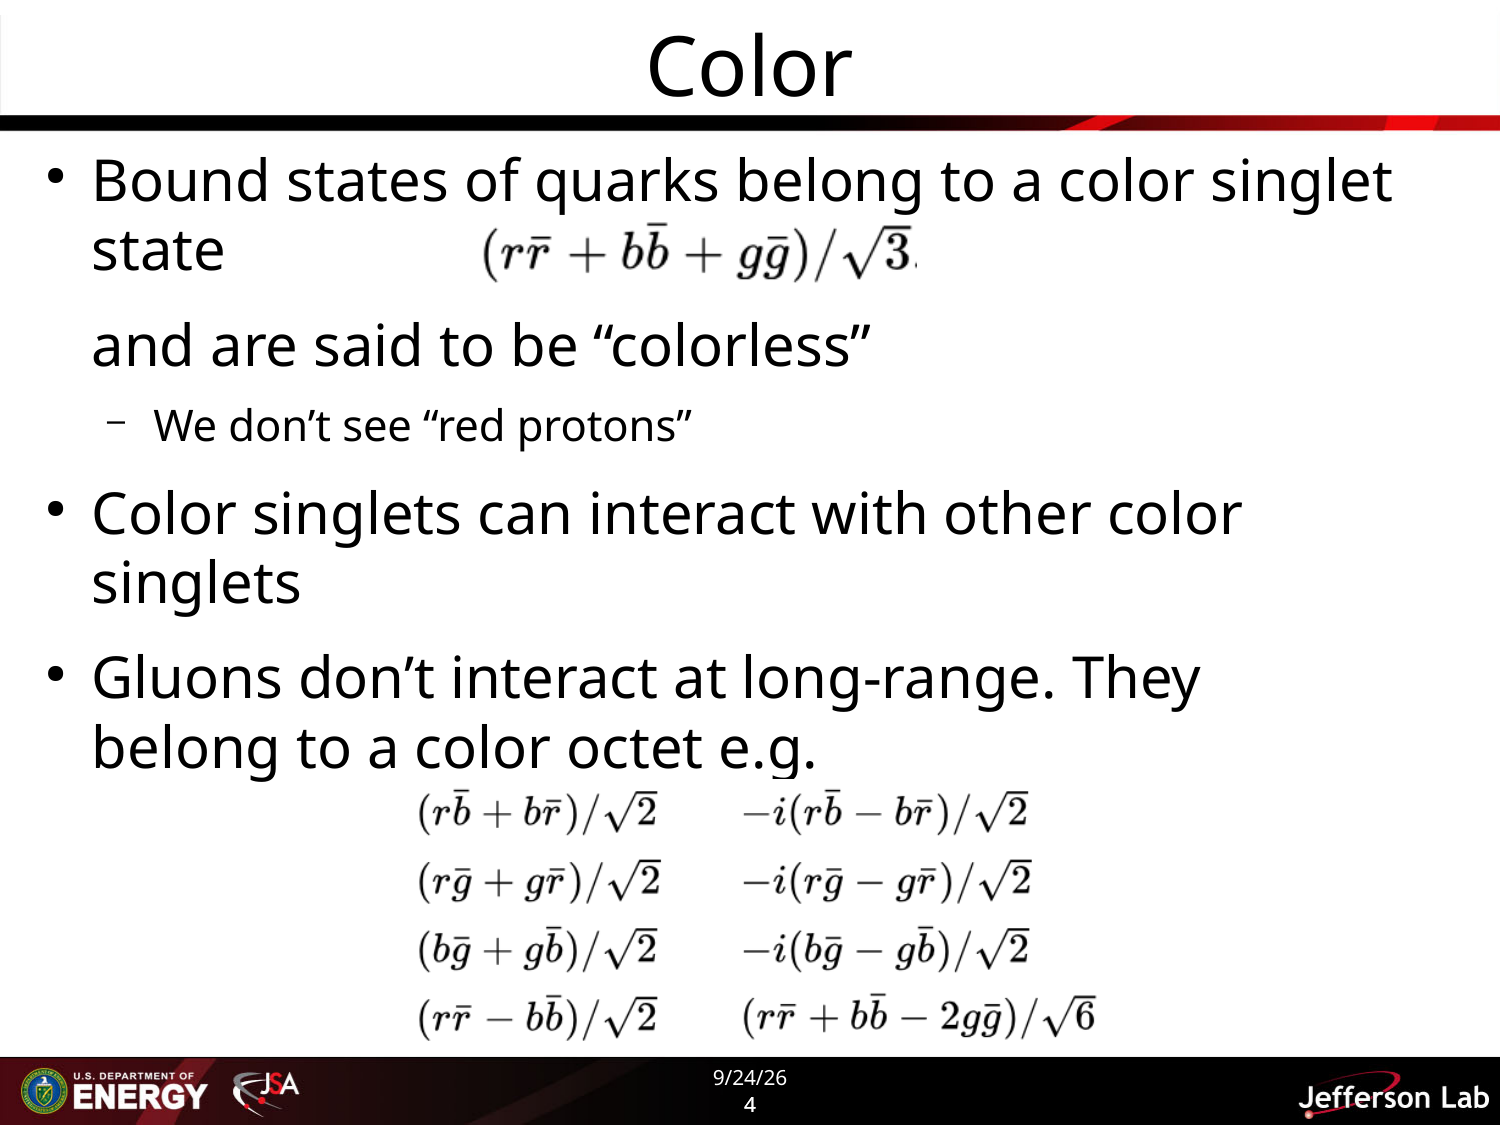

# Color
Bound states of quarks belong to a color singlet state
and are said to be “colorless”
We don’t see “red protons”
Color singlets can interact with other color singlets
Gluons don’t interact at long-range. They belong to a color octet e.g.
4